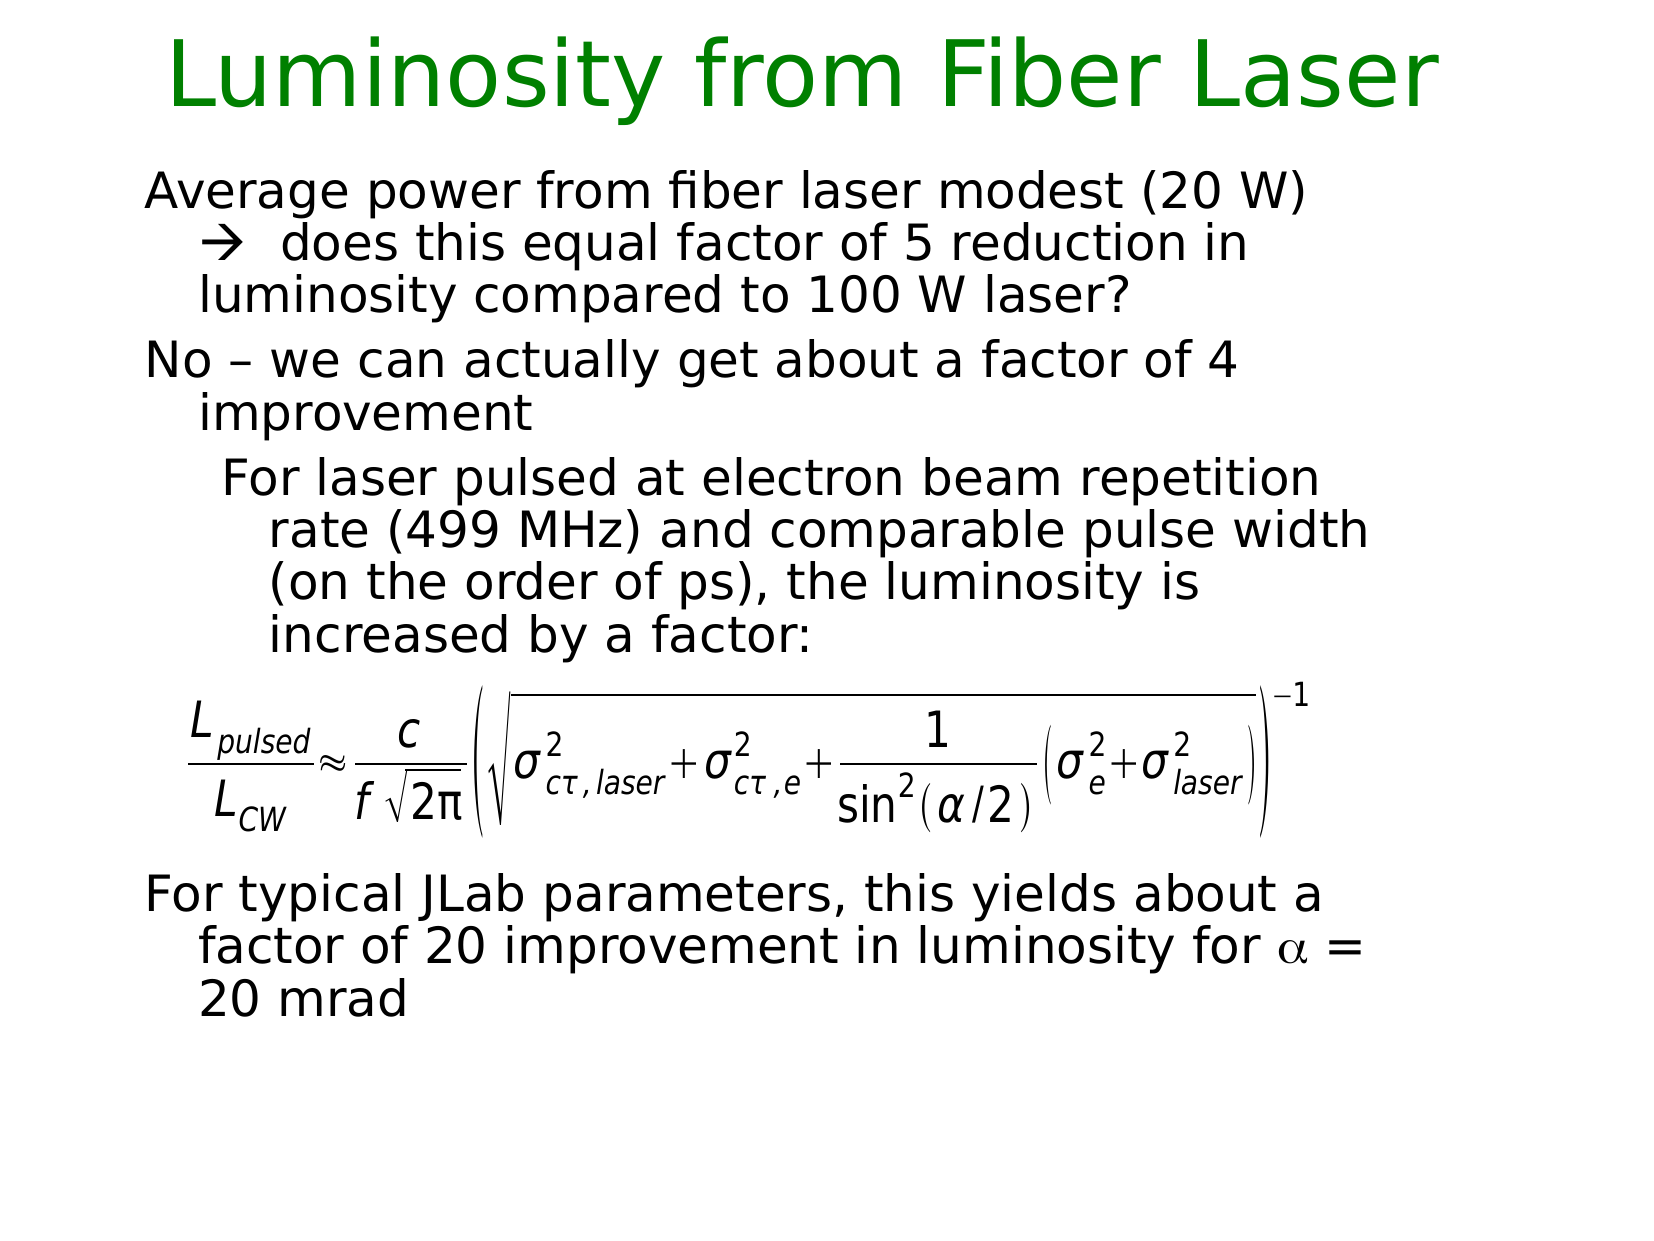

# Luminosity from Fiber Laser
Average power from fiber laser modest (20 W)  does this equal factor of 5 reduction in luminosity compared to 100 W laser?
No – we can actually get about a factor of 4 improvement
For laser pulsed at electron beam repetition rate (499 MHz) and comparable pulse width (on the order of ps), the luminosity is increased by a factor:
For typical JLab parameters, this yields about a factor of 20 improvement in luminosity for  = 20 mrad